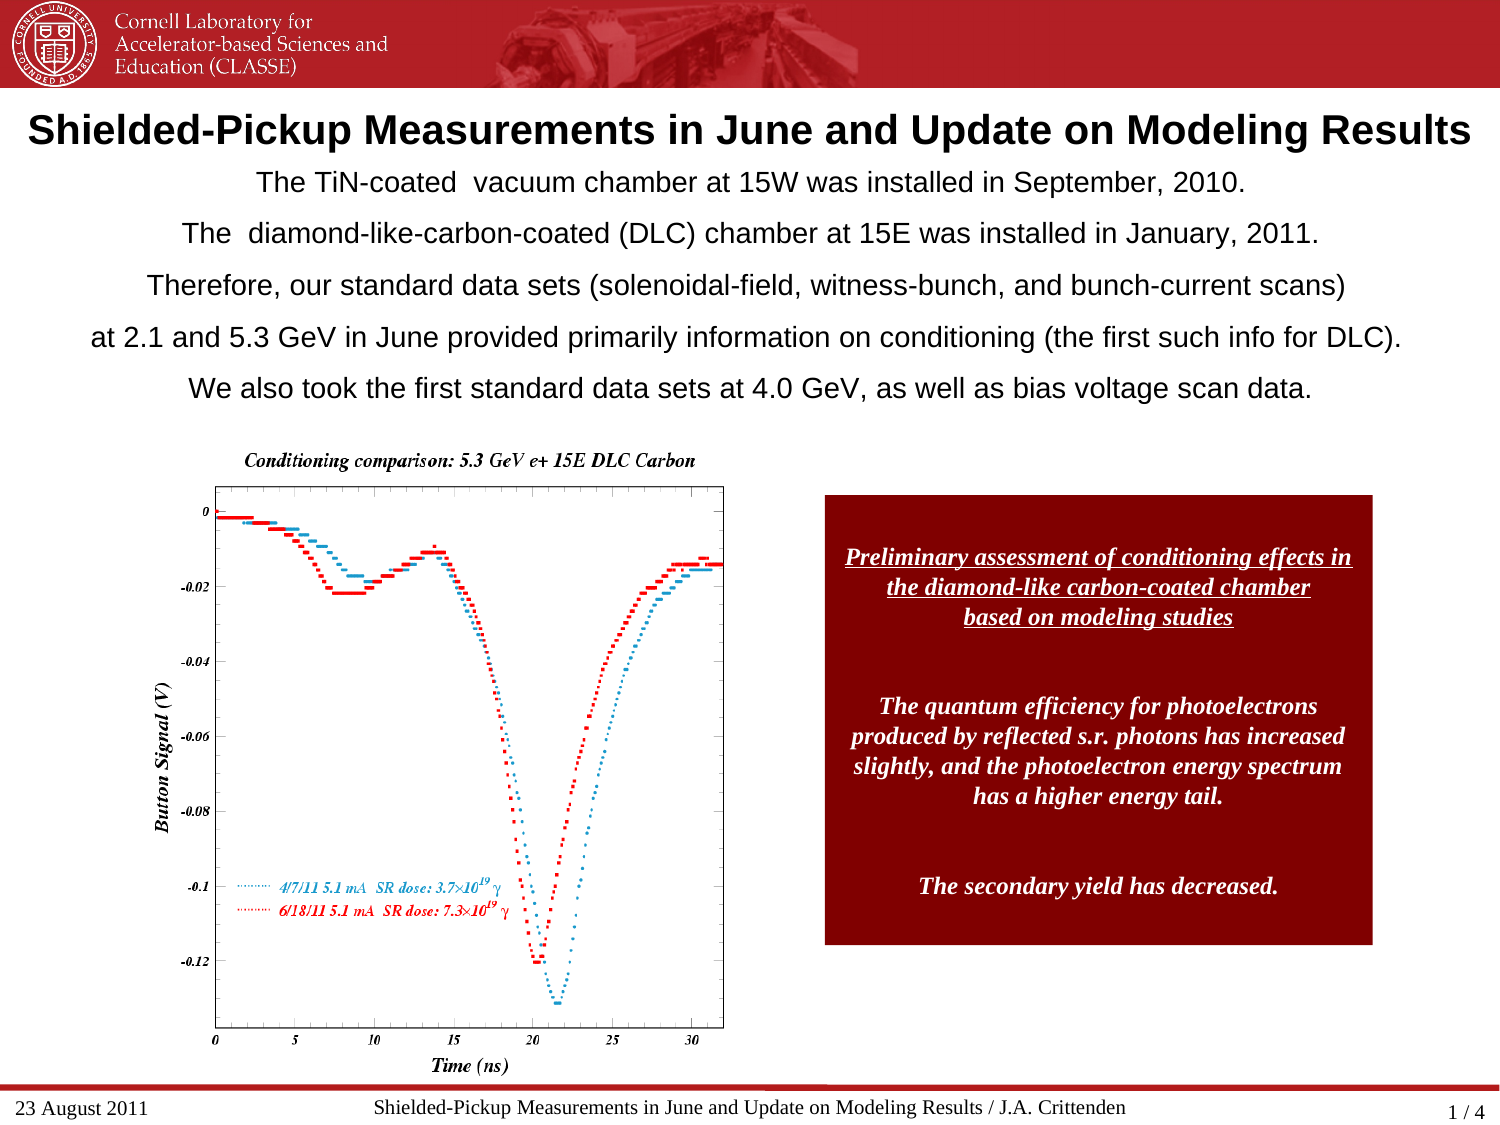

Shielded-Pickup Measurements in June and Update on Modeling Results
The TiN-coated vacuum chamber at 15W was installed in September, 2010.
The diamond-like-carbon-coated (DLC) chamber at 15E was installed in January, 2011.
Therefore, our standard data sets (solenoidal-field, witness-bunch, and bunch-current scans)
at 2.1 and 5.3 GeV in June provided primarily information on conditioning (the first such info for DLC).
We also took the first standard data sets at 4.0 GeV, as well as bias voltage scan data.
Preliminary assessment of conditioning effects in the diamond-like carbon-coated chamber
based on modeling studies
The quantum efficiency for photoelectrons produced by reflected s.r. photons has increased slightly, and the photoelectron energy spectrum has a higher energy tail.
The secondary yield has decreased.
23 August 2011
1
J.A.Crittenden/CesrTA Collaboration Meeting